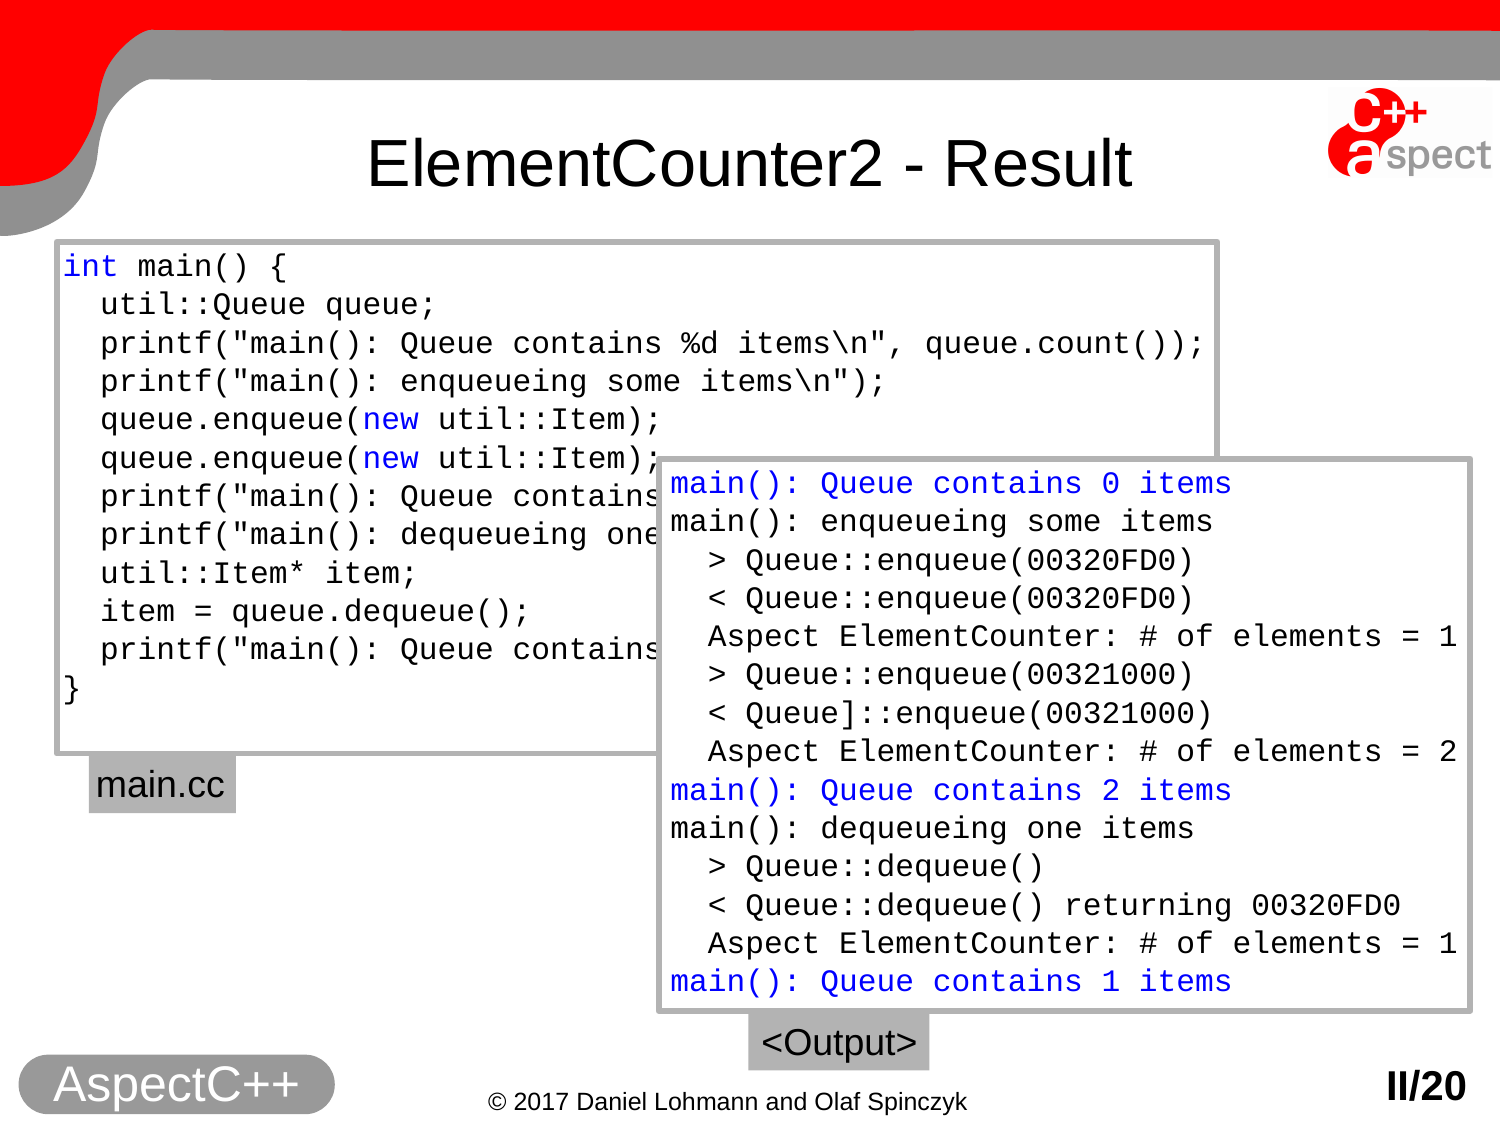

# ElementCounter2 - Result
int main() {
 util::Queue queue;
 printf("main(): Queue contains %d items\n", queue.count());
 printf("main(): enqueueing some items\n");
 queue.enqueue(new util::Item);
 queue.enqueue(new util::Item);
 printf("main(): Queue contains %d items\n", queue.count()); printf("main(): dequeueing one items\n");
 util::Item* item;
 item = queue.dequeue();
 printf("main(): Queue contains %d items\n", queue.count()); }
main(): Queue contains 0 items
main(): enqueueing some items
 > Queue::enqueue(00320FD0)
 < Queue::enqueue(00320FD0)
 Aspect ElementCounter: # of elements = 1
 > Queue::enqueue(00321000)
 < Queue]::enqueue(00321000)
 Aspect ElementCounter: # of elements = 2
main(): Queue contains 2 items
main(): dequeueing one items
 > Queue::dequeue()
 < Queue::dequeue() returning 00320FD0
 Aspect ElementCounter: # of elements = 1
main(): Queue contains 1 items
<Output>
main.cc